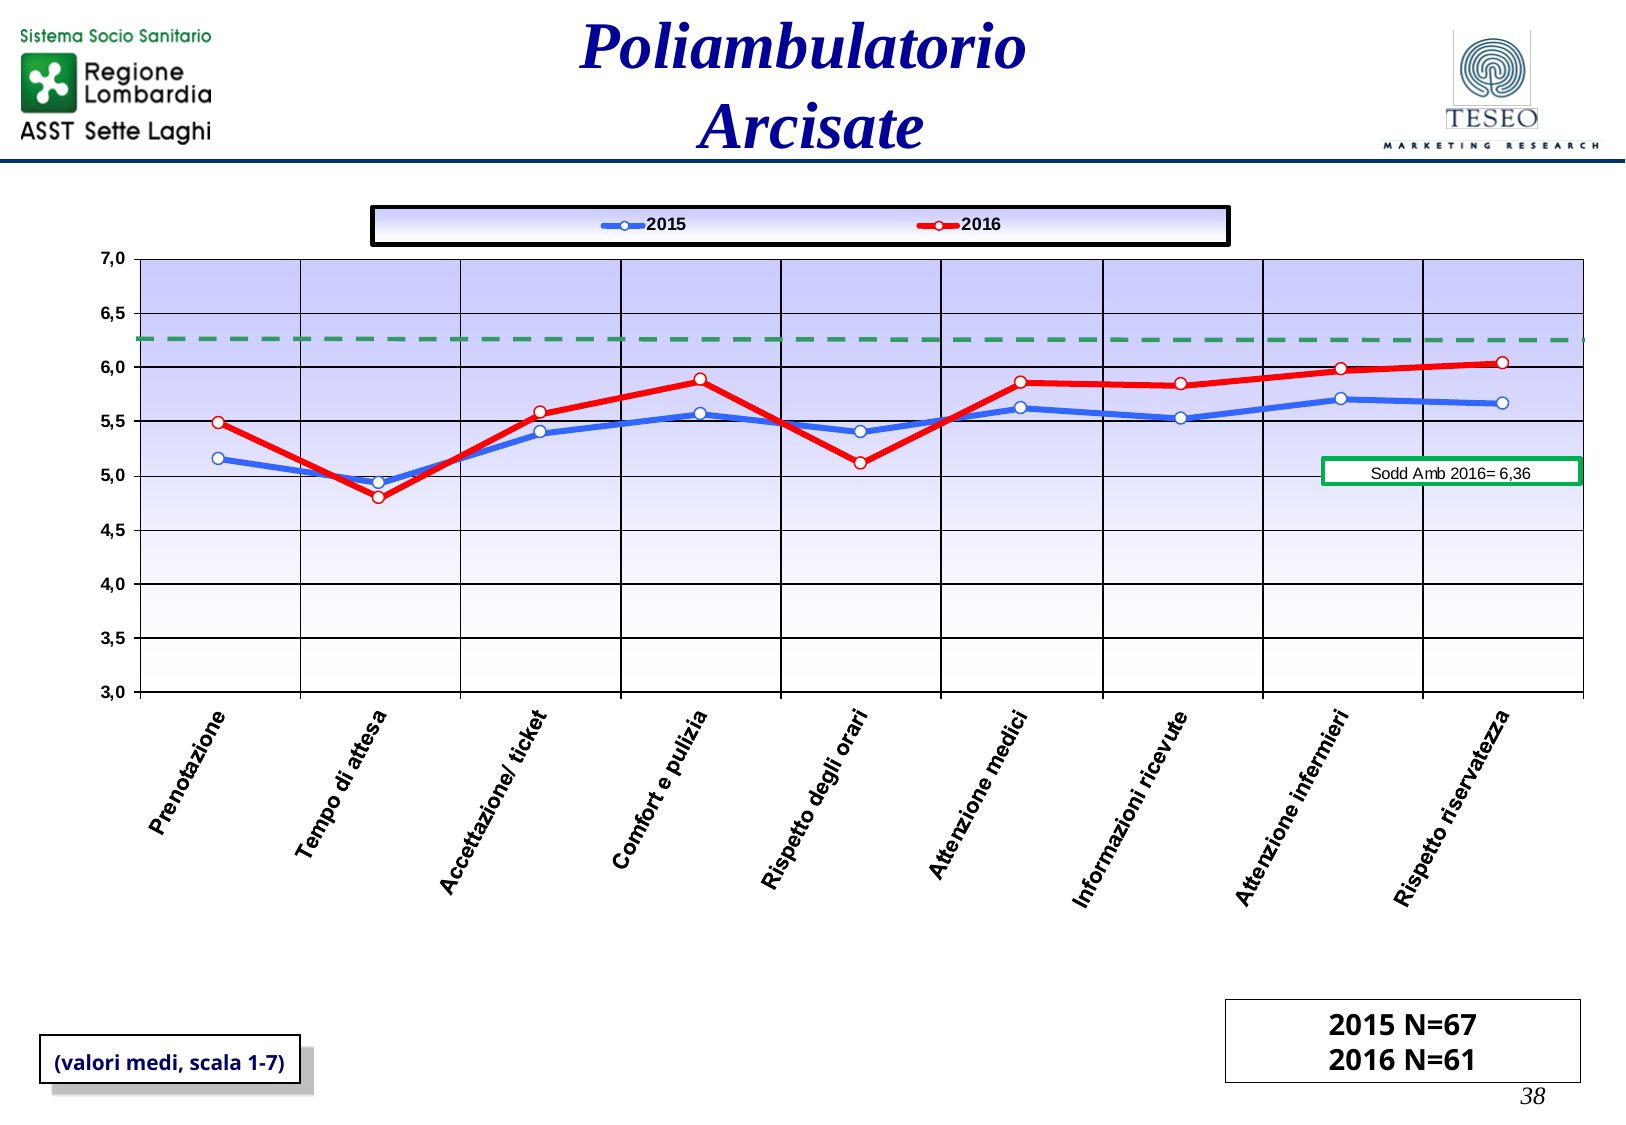

Poliambulatorio
Arcisate
2015 N=67
2016 N=61
(valori medi, scala 1-7)